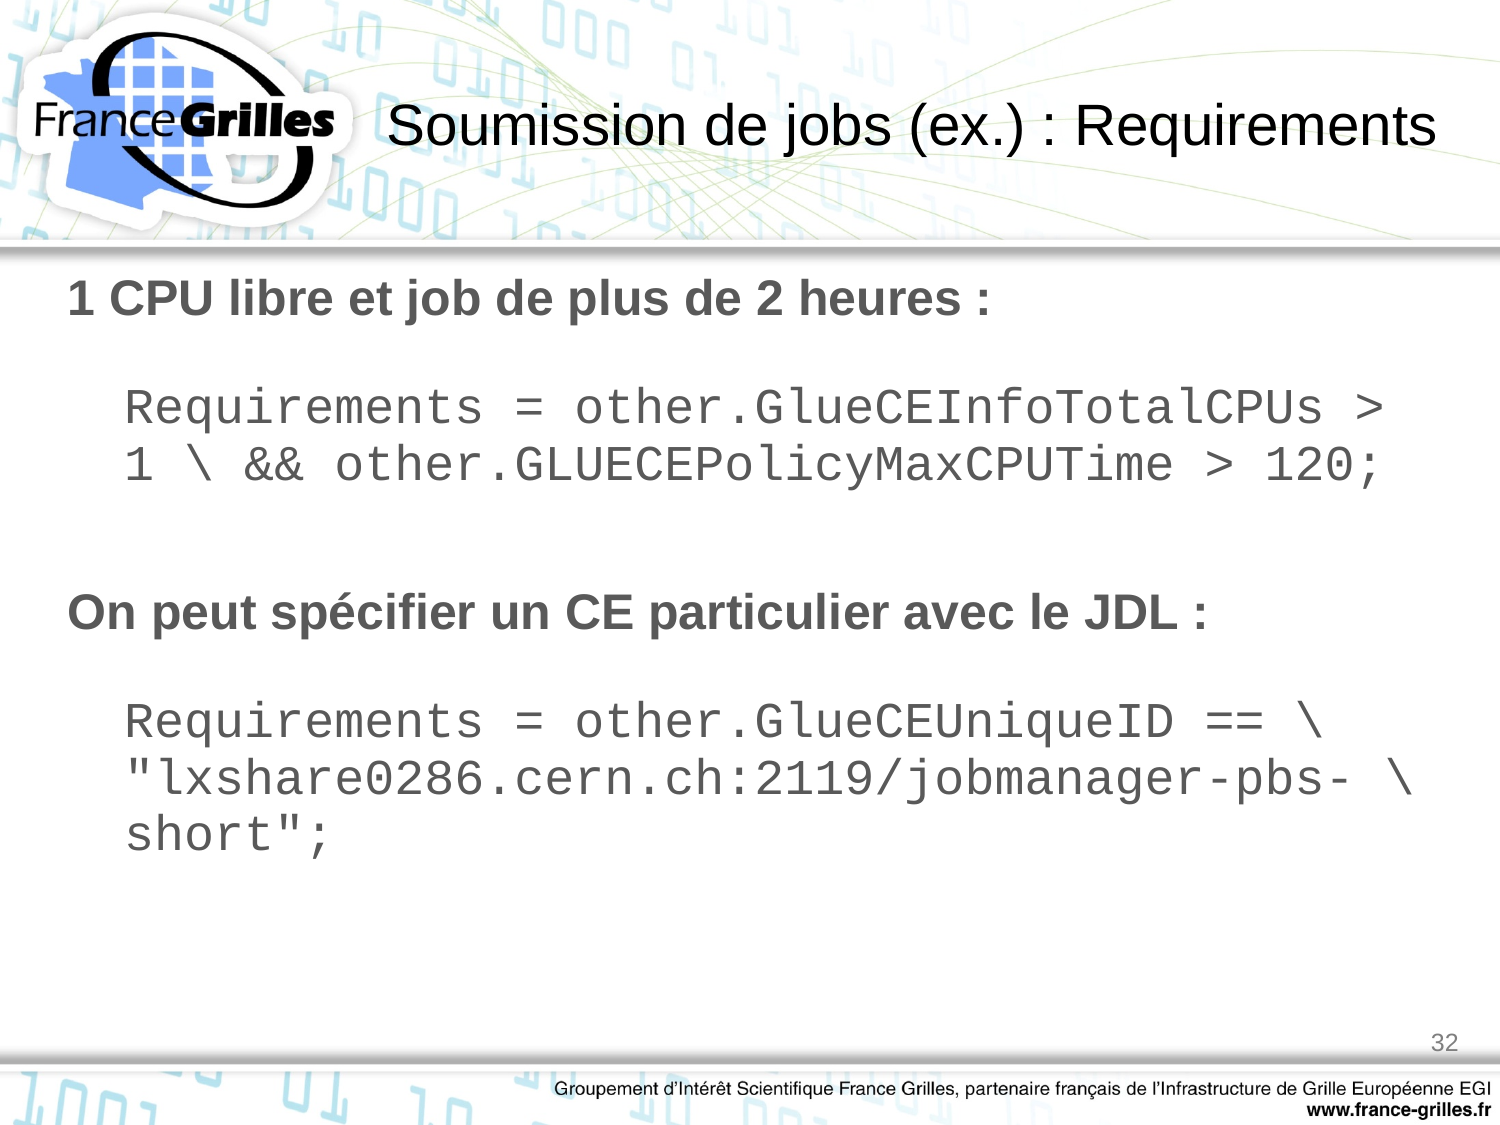

# Soumission de jobs (ex.) : Requirements
1 CPU libre et job de plus de 2 heures :
Requirements = other.GlueCEInfoTotalCPUs > 1 \ && other.GLUECEPolicyMaxCPUTime > 120;
On peut spécifier un CE particulier avec le JDL :
Requirements = other.GlueCEUniqueID == \ "lxshare0286.cern.ch:2119/jobmanager-pbs- \ short";
32